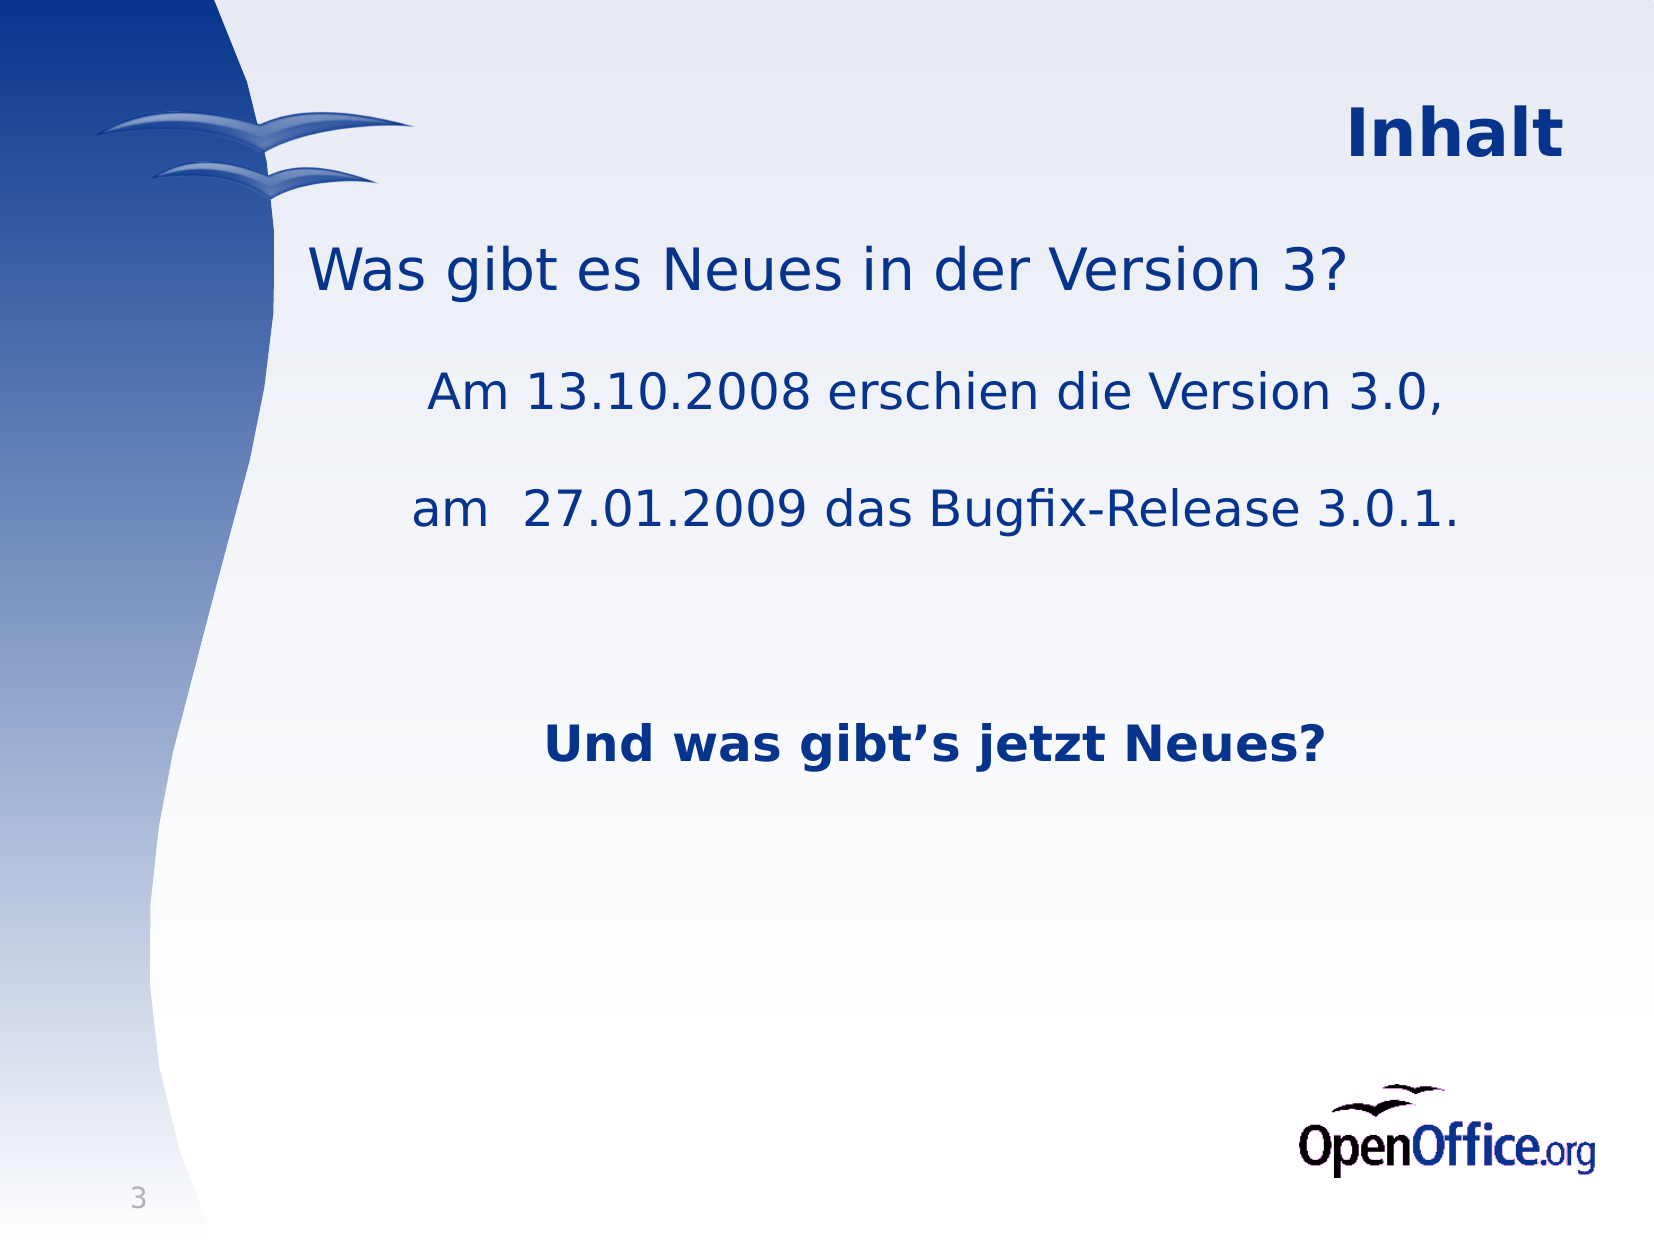

# Inhalt
Was gibt es Neues in der Version 3?
Am 13.10.2008 erschien die Version 3.0,
am 27.01.2009 das Bugfix-Release 3.0.1.
Und was gibt’s jetzt Neues?
3